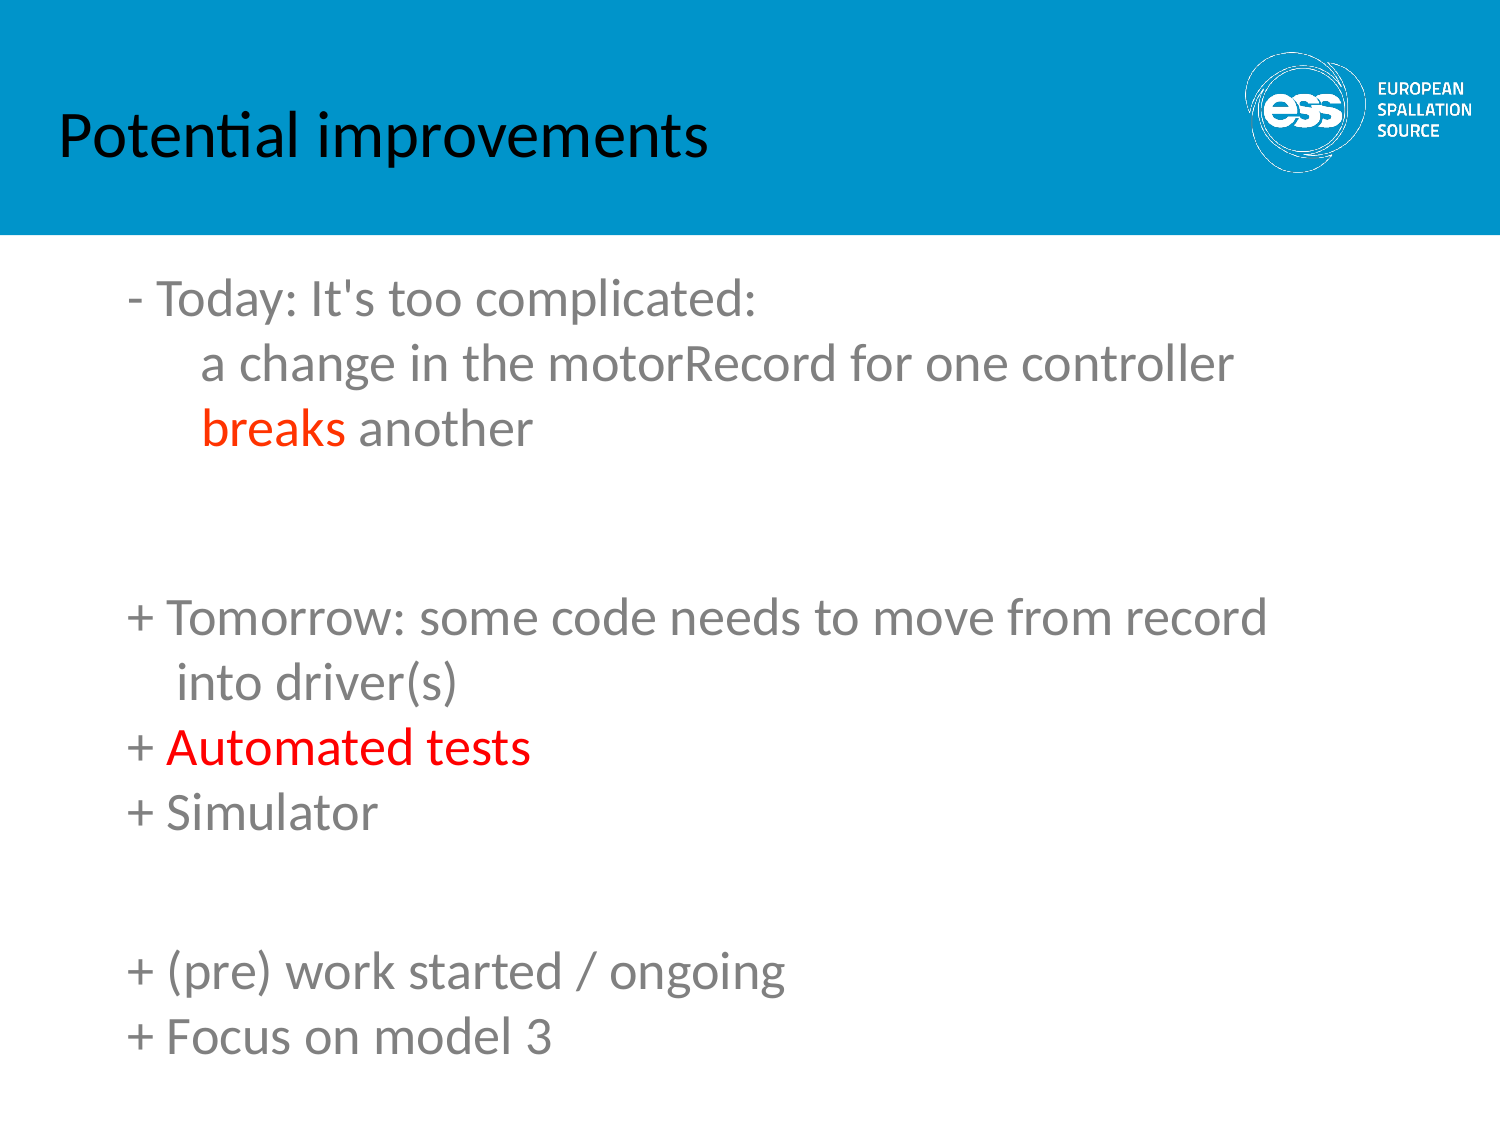

# Potential improvements
 - Today: It's too complicated:
 a change in the motorRecord for one controller
 breaks another
 + Tomorrow: some code needs to move from record
 into driver(s)
 + Automated tests
 + Simulator
 + (pre) work started / ongoing
 + Focus on model 3